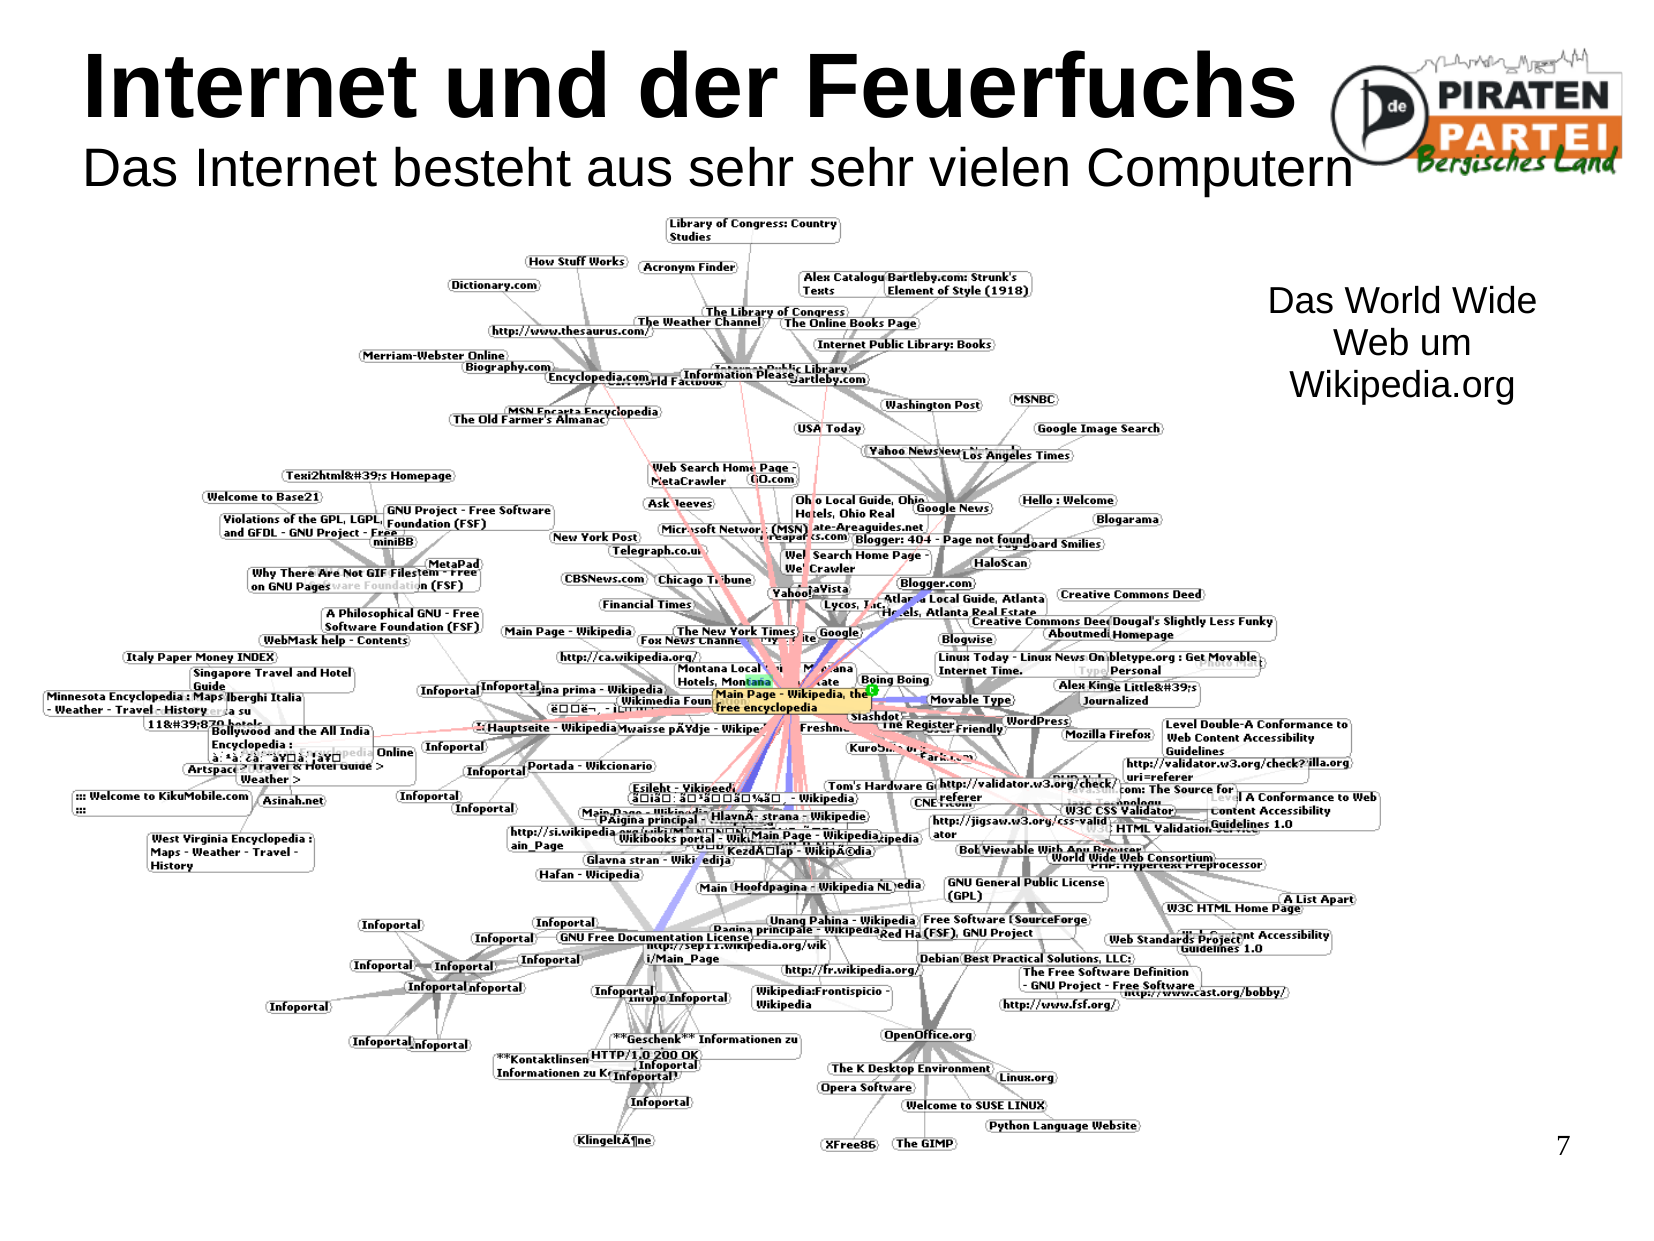

# Internet und der Feuerfuchs Das Internet besteht aus sehr sehr vielen Computern
Das World Wide Web um Wikipedia.org
7